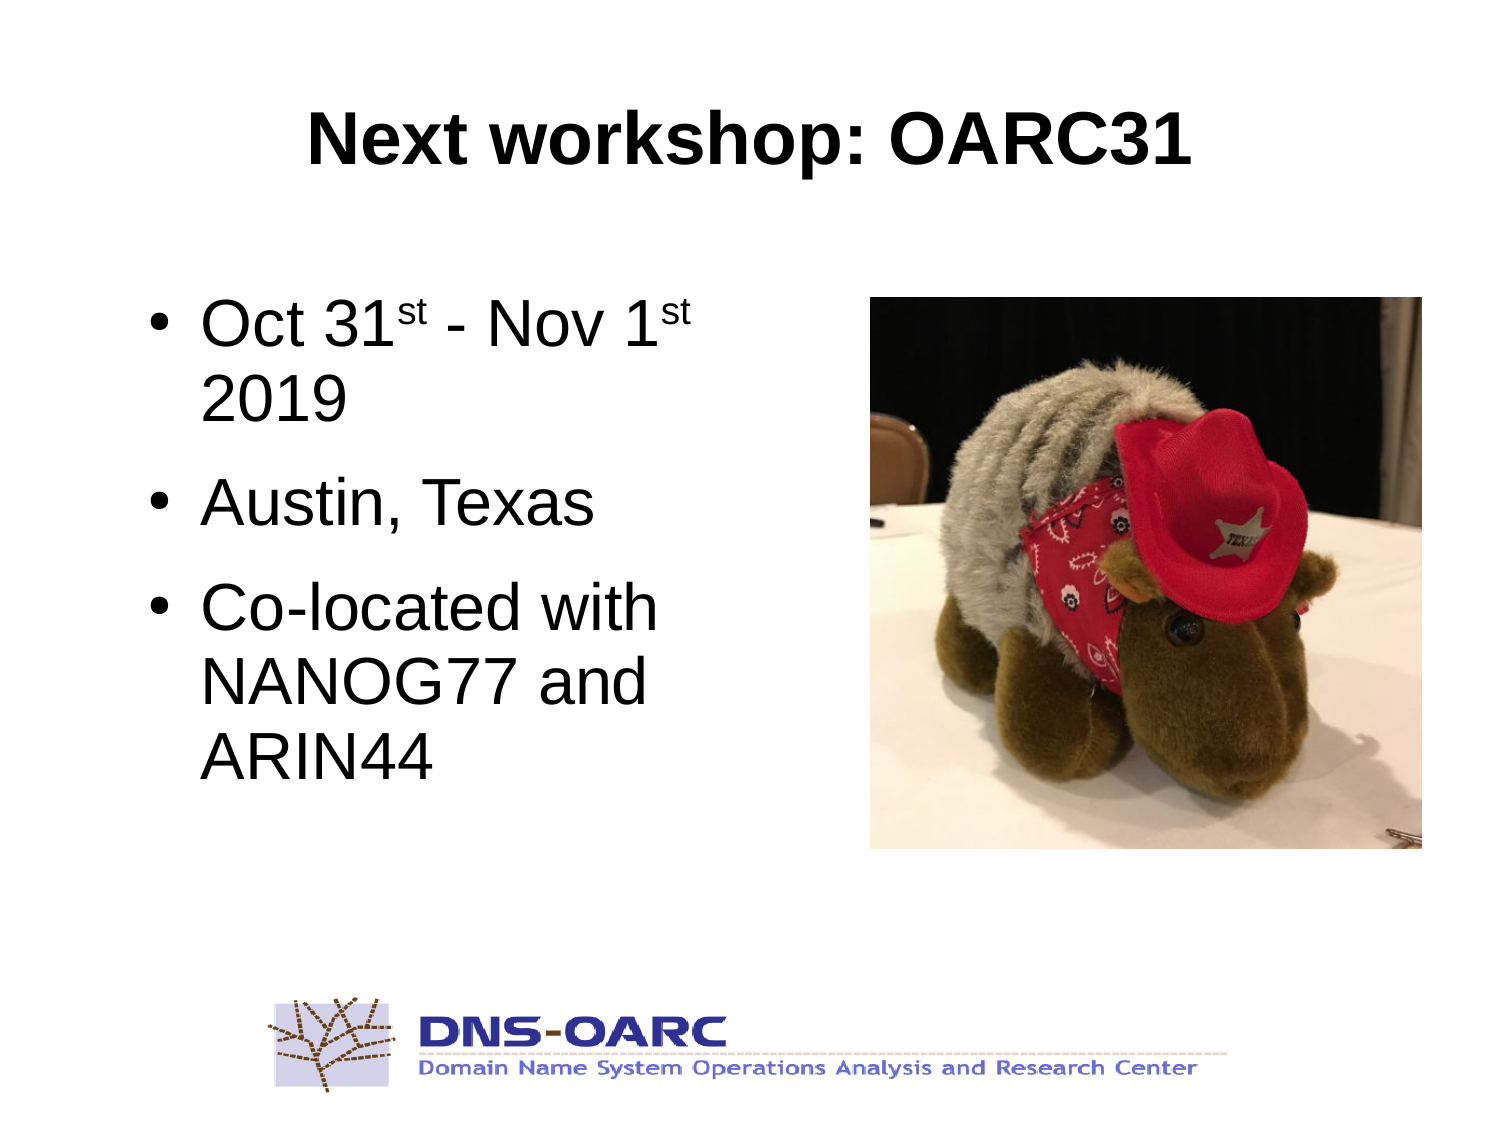

# Next workshop: OARC31
Oct 31st - Nov 1st 2019
Austin, Texas
Co-located with NANOG77 and ARIN44